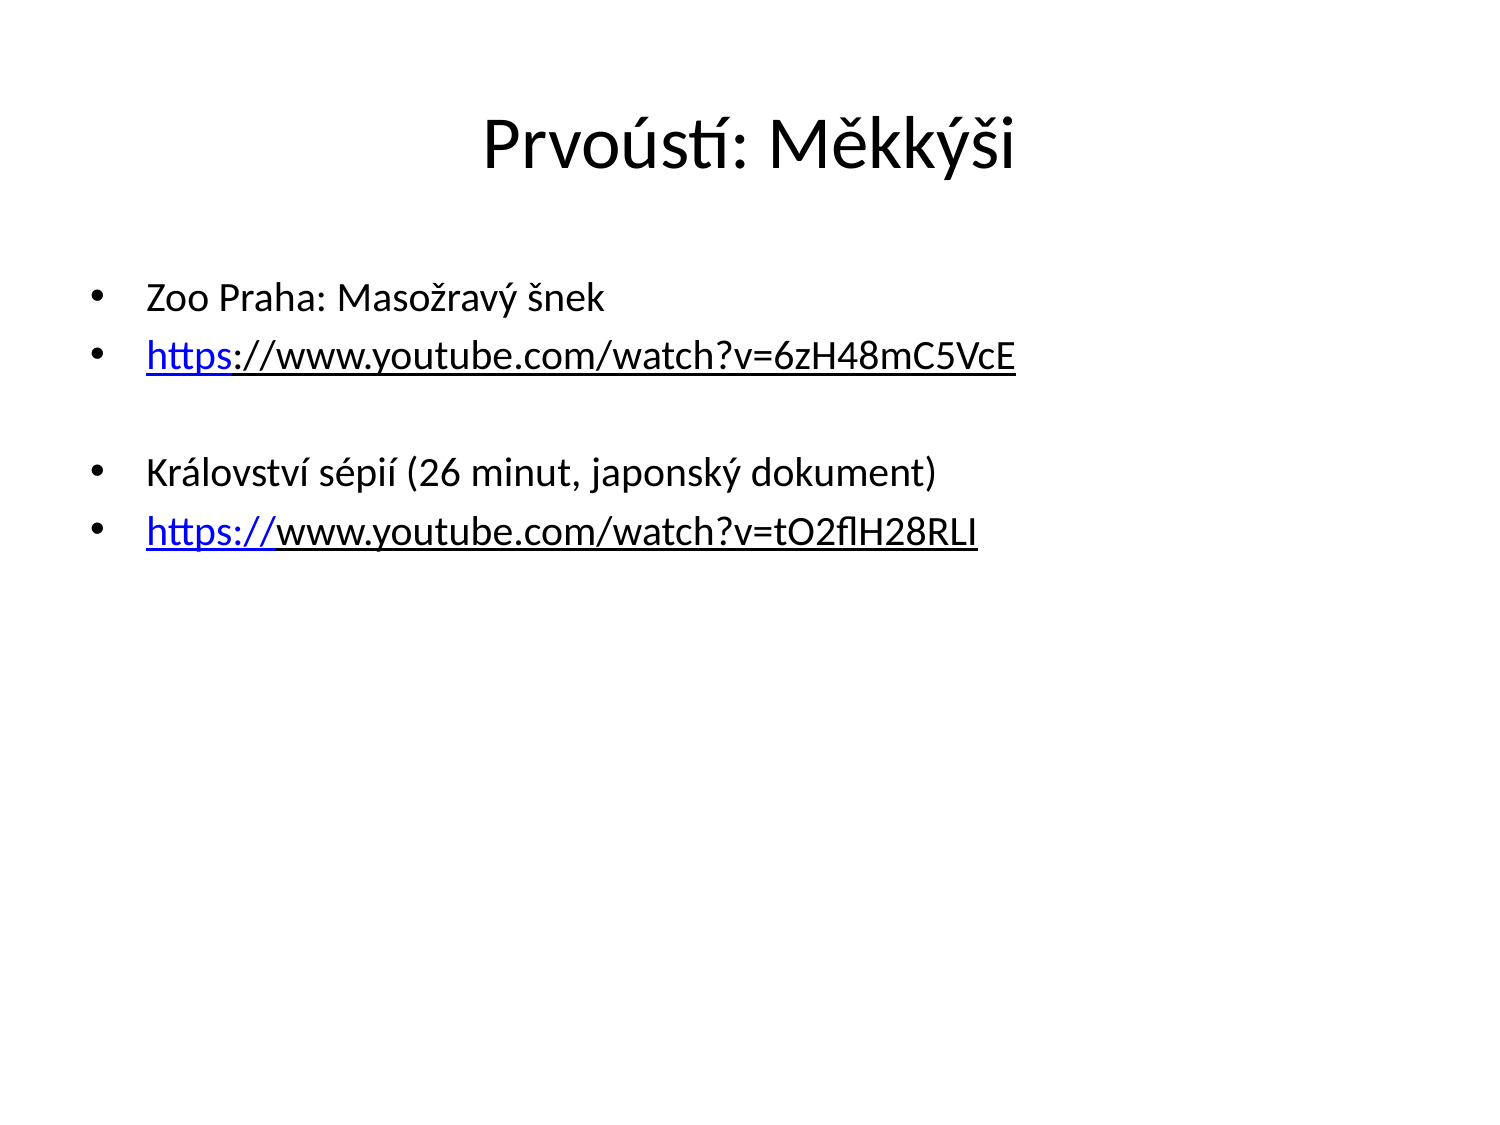

# Prvoústí: Měkkýši
Zoo Praha: Masožravý šnek
https://www.youtube.com/watch?v=6zH48mC5VcE
Království sépií (26 minut, japonský dokument)
https://www.youtube.com/watch?v=tO2flH28RLI